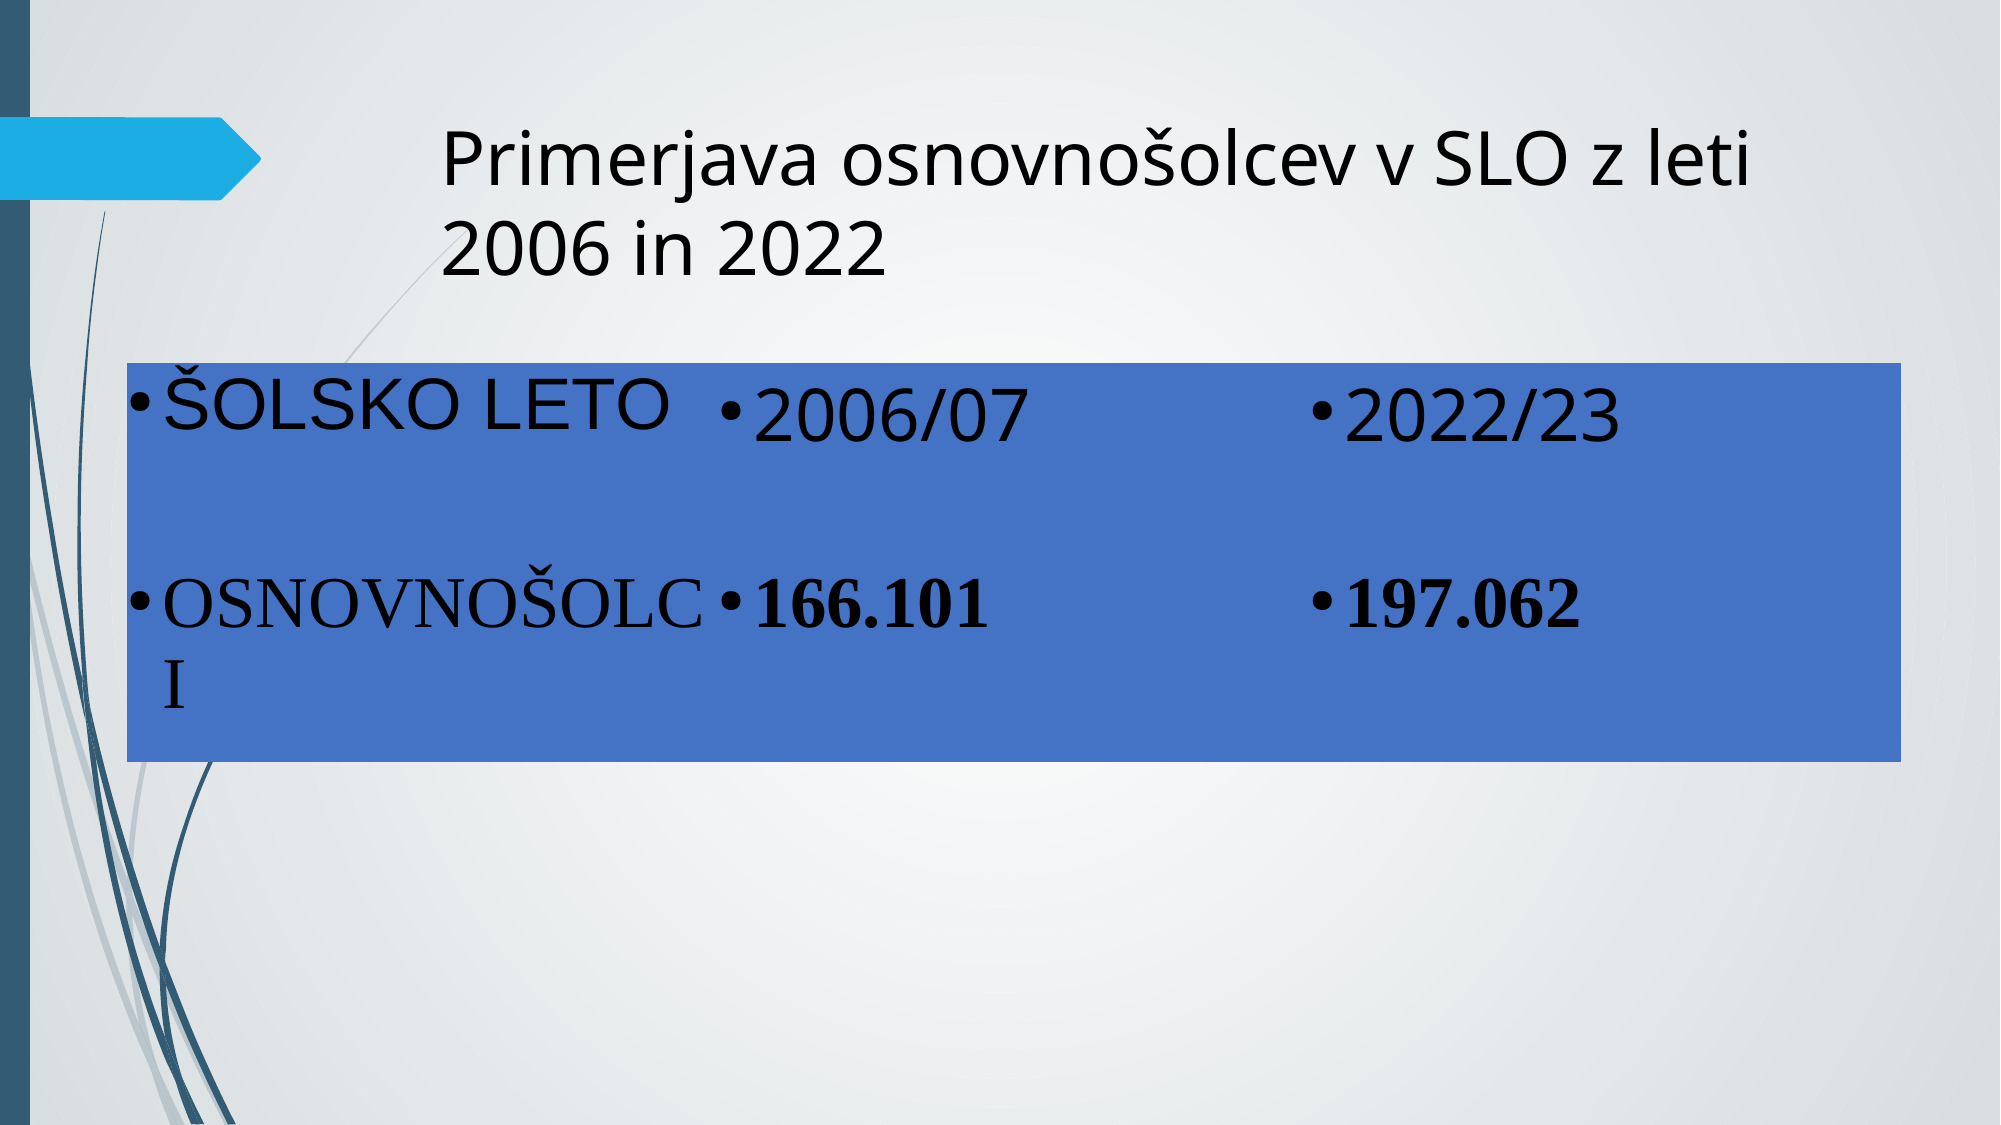

# Primerjava osnovnošolcev v SLO z leti 2006 in 2022
| ŠOLSKO LETO | 2006/07 | 2022/23 |
| --- | --- | --- |
| OSNOVNOŠOLCI | 166.101 | 197.062 |